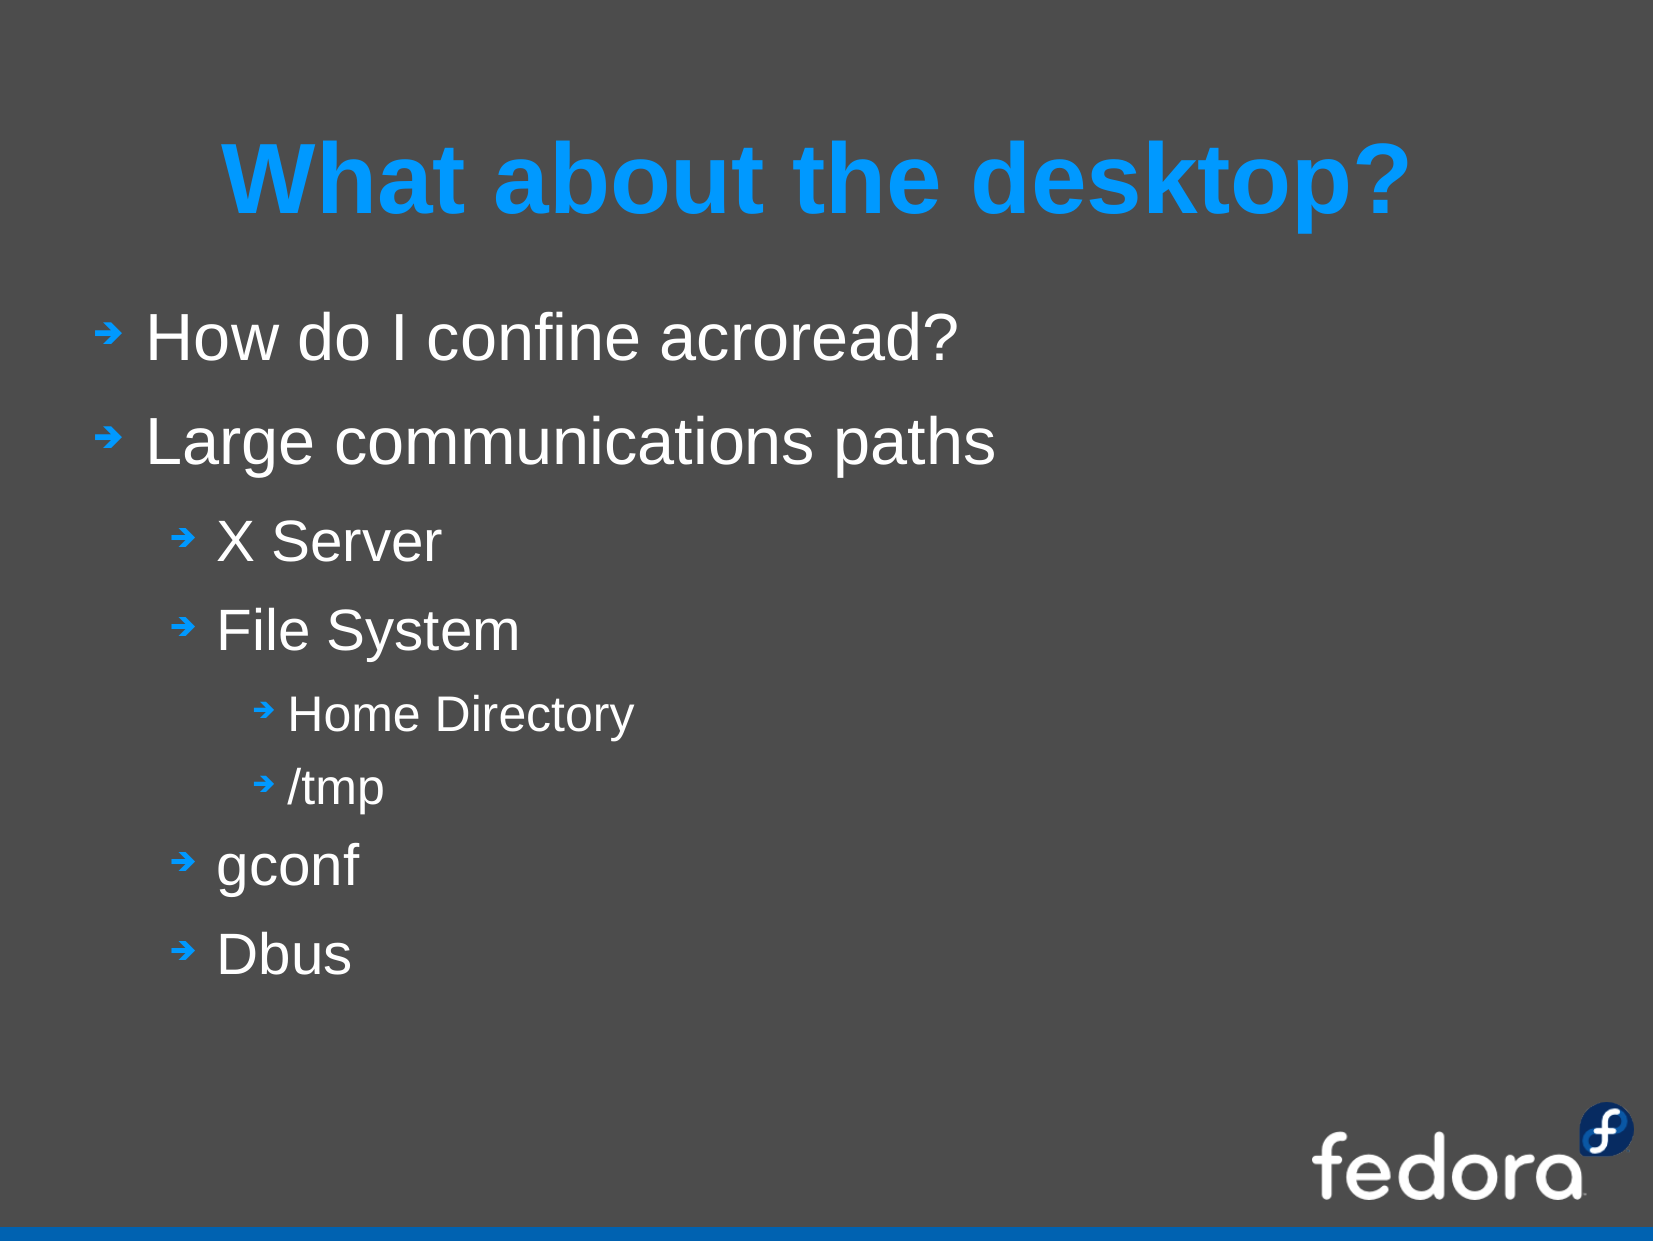

# What about the desktop?
How do I confine acroread?
Large communications paths
X Server
File System
Home Directory
/tmp
gconf
Dbus